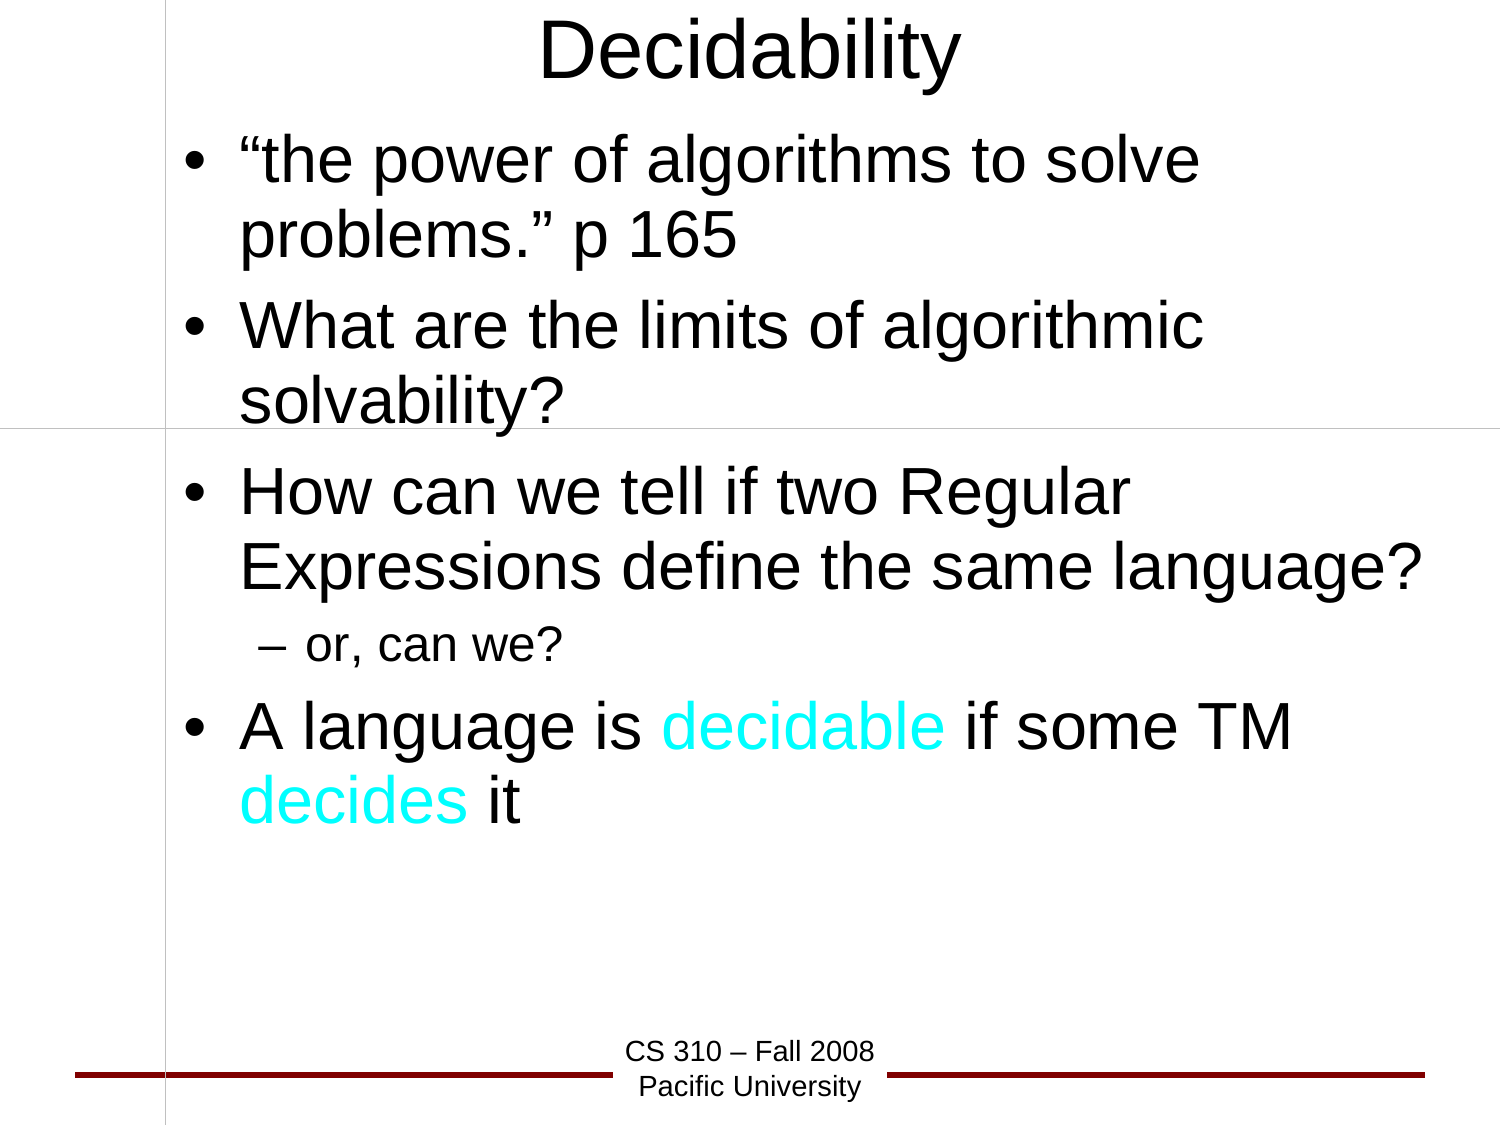

# Decidability
“the power of algorithms to solve problems.” p 165
What are the limits of algorithmic solvability?
How can we tell if two Regular Expressions define the same language?
or, can we?
A language is decidable if some TM decides it